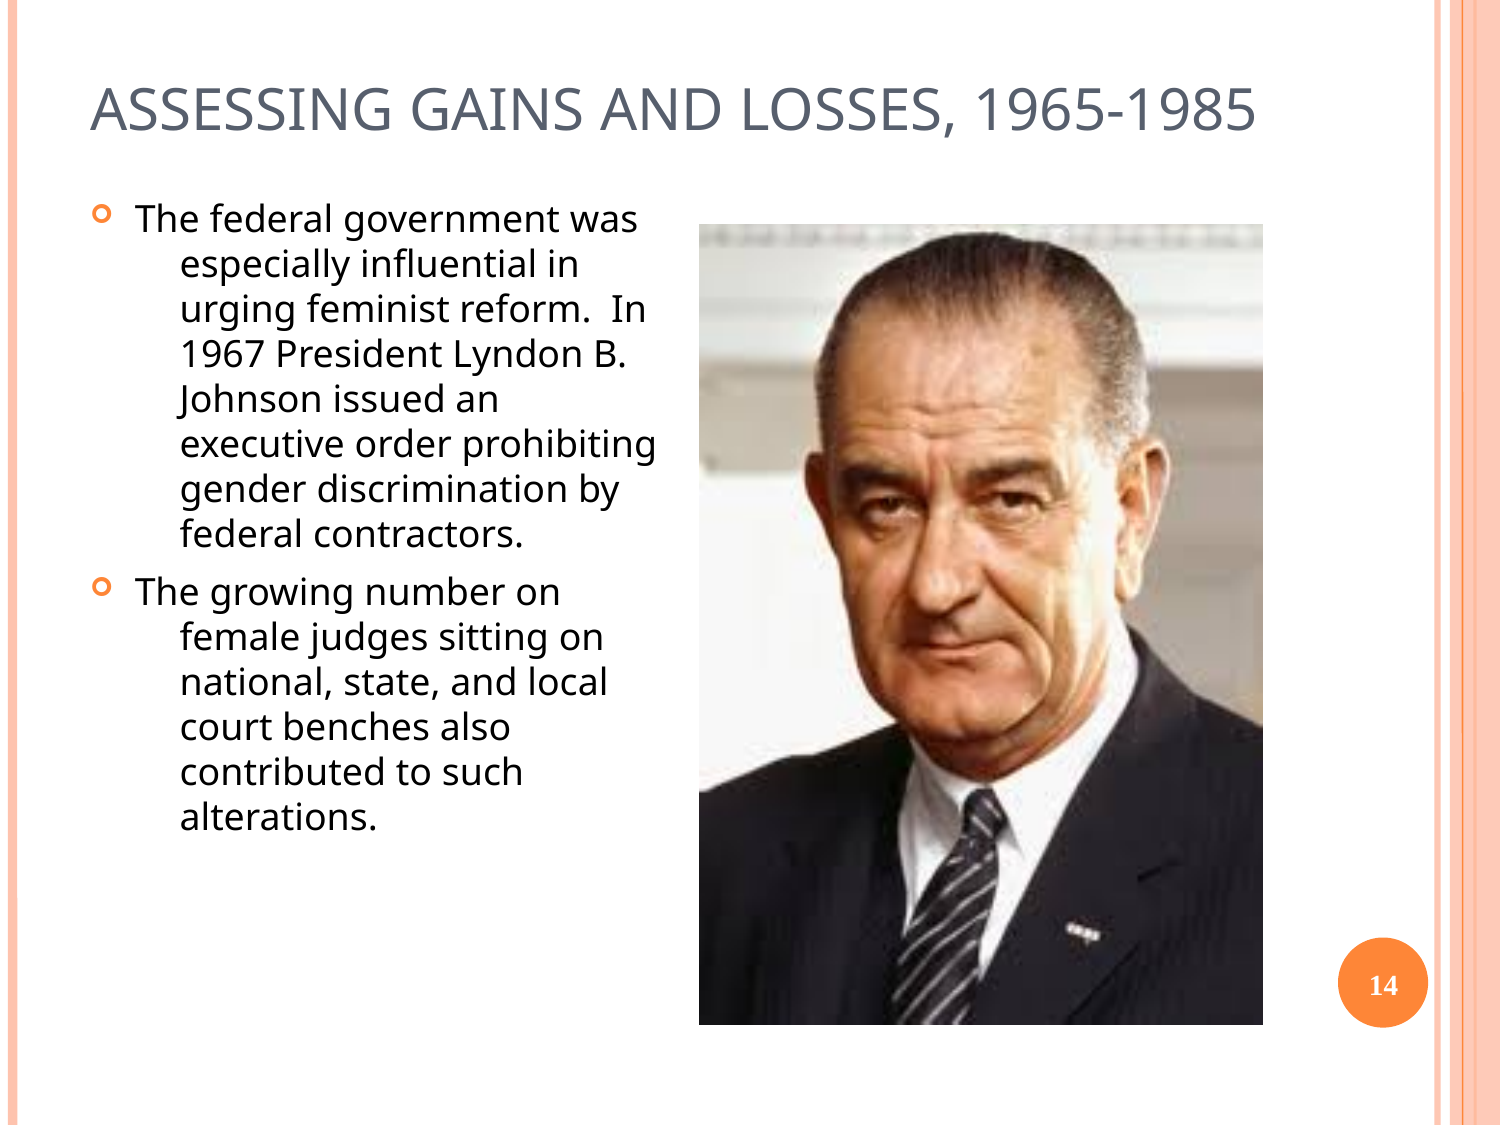

# Assessing Gains and Losses, 1965-1985
The federal government was especially influential in urging feminist reform. In 1967 President Lyndon B. Johnson issued an executive order prohibiting gender discrimination by federal contractors.
The growing number on female judges sitting on national, state, and local court benches also contributed to such alterations.